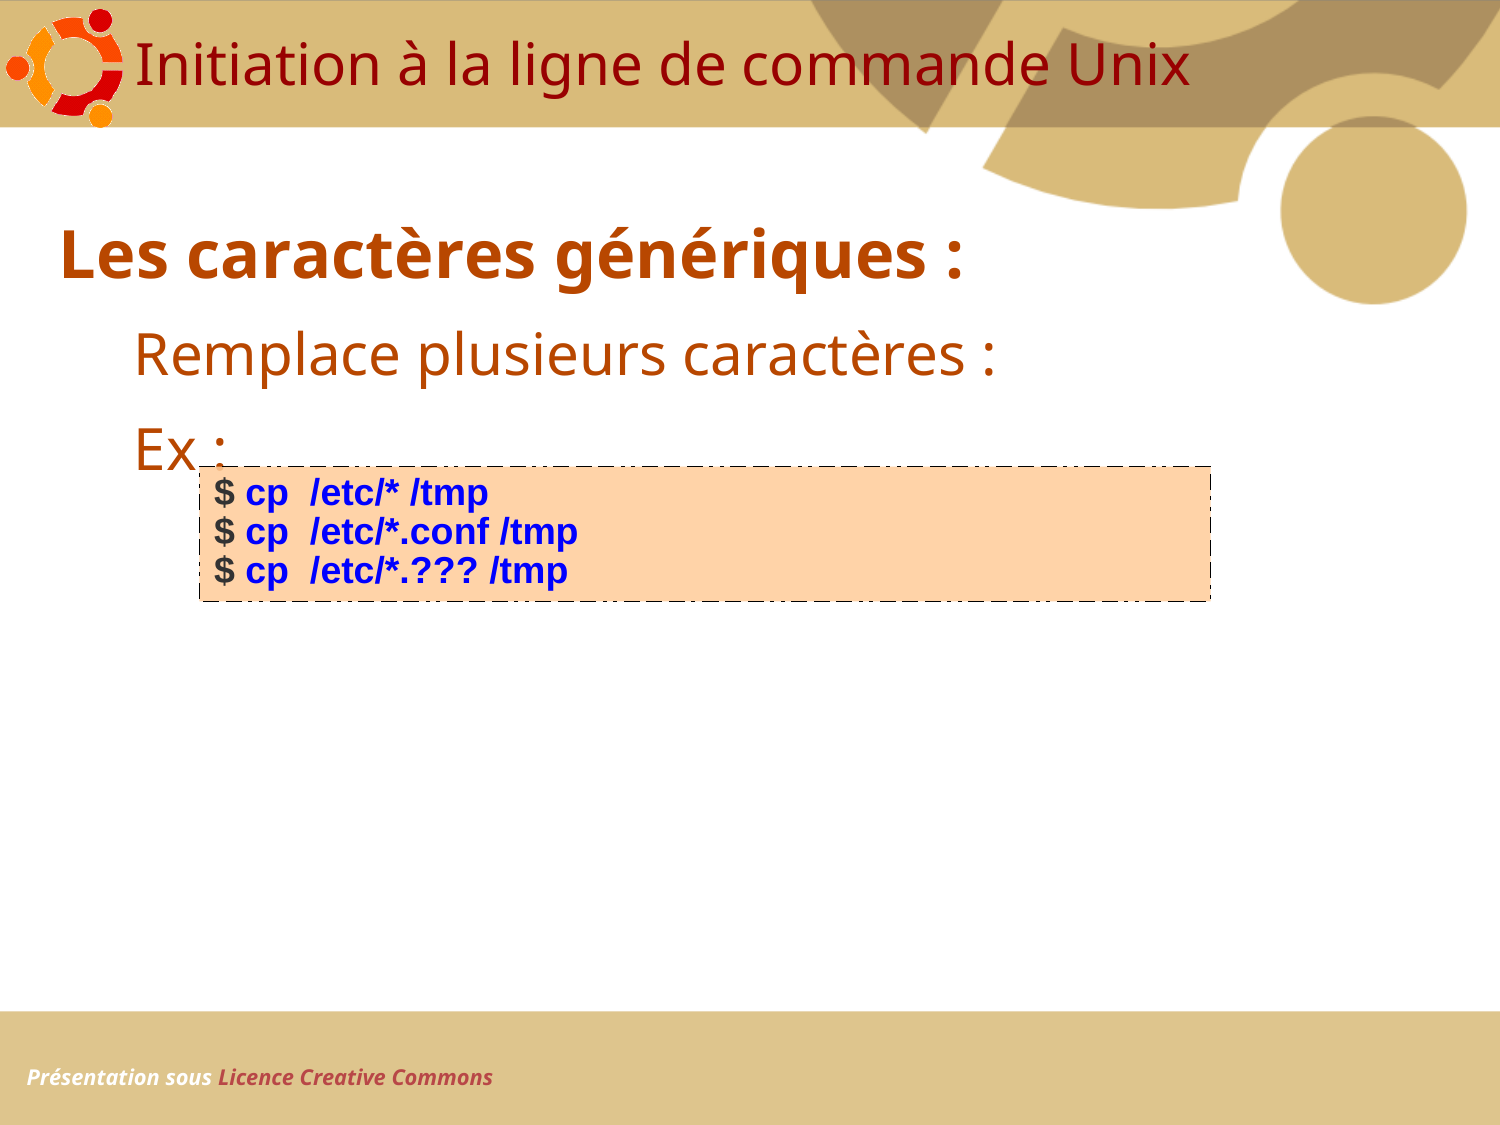

# Initiation à la ligne de commande Unix
Les caractères génériques :
Remplace plusieurs caractères :
Ex :
$ cp /etc/* /tmp
$ cp /etc/*.conf /tmp
$ cp /etc/*.??? /tmp